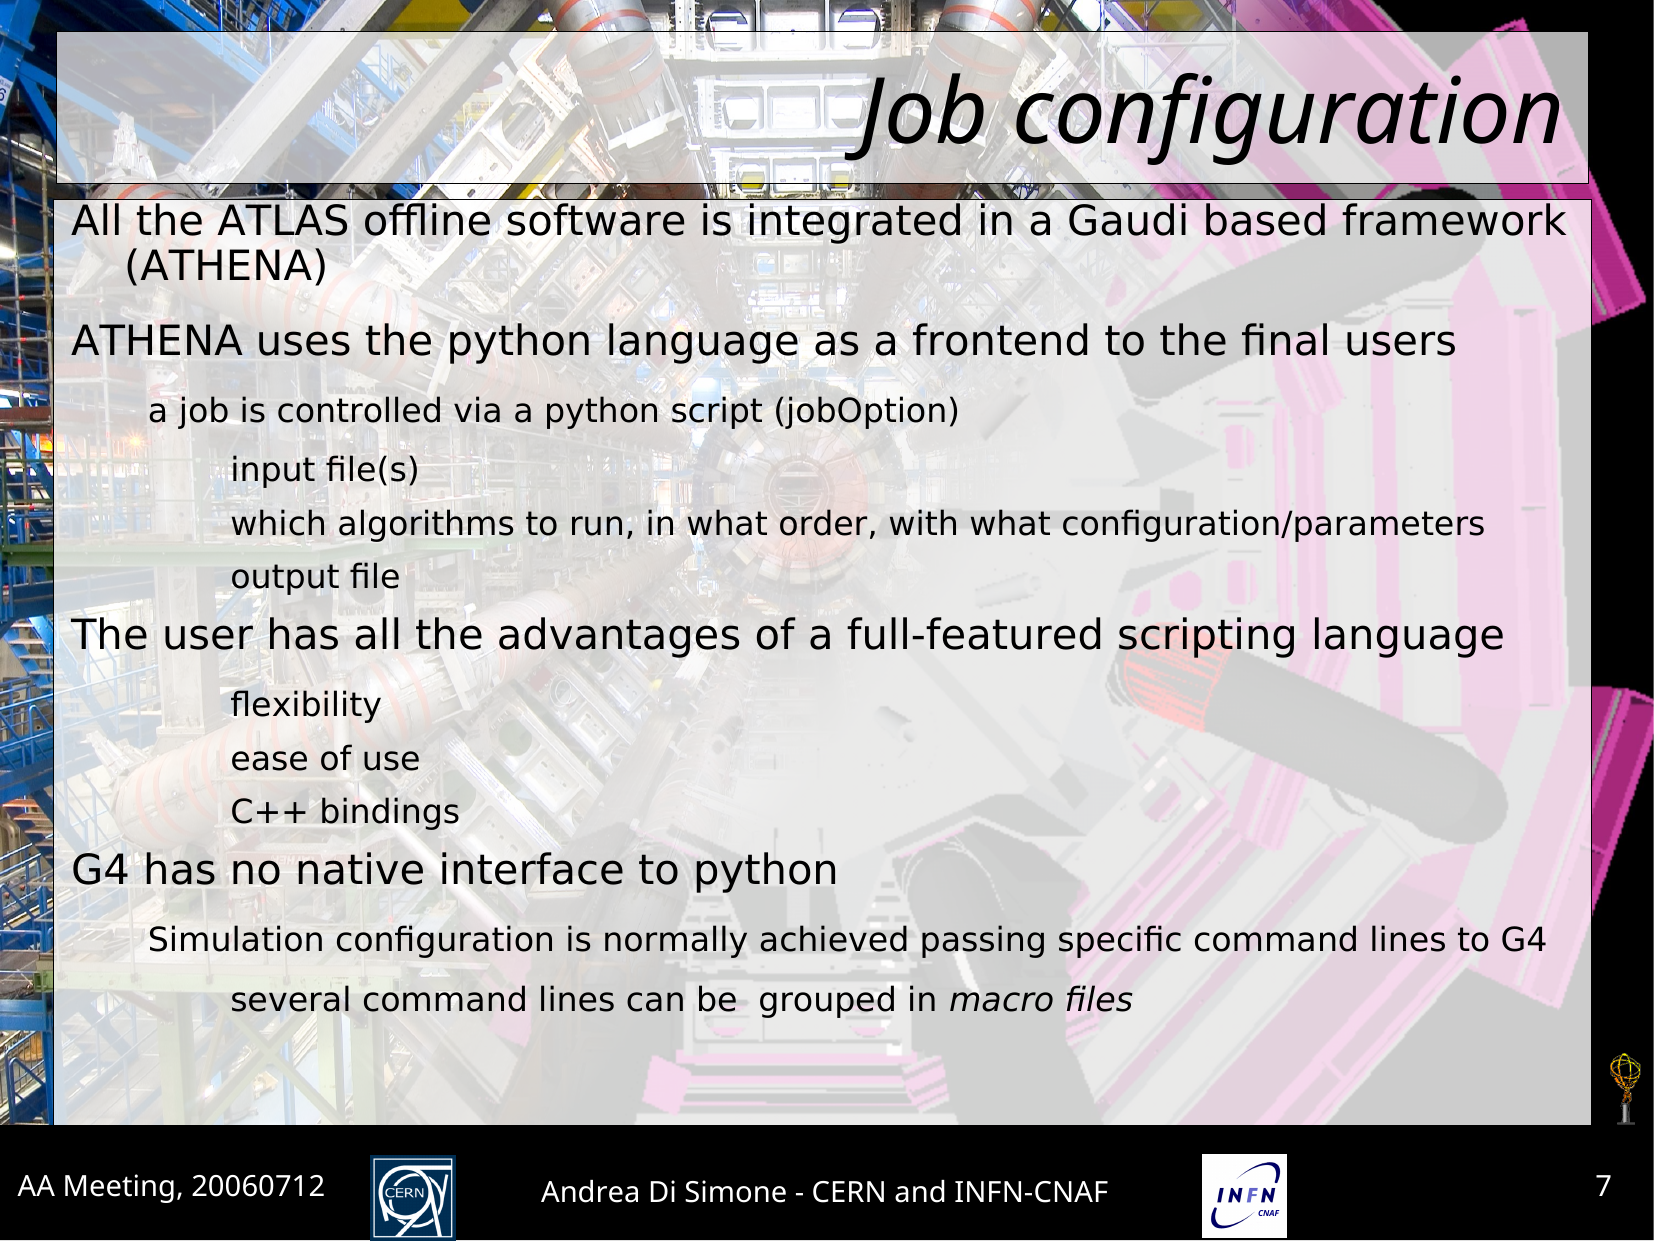

# Job configuration
All the ATLAS offline software is integrated in a Gaudi based framework (ATHENA)
ATHENA uses the python language as a frontend to the final users
a job is controlled via a python script (jobOption)
input file(s)
which algorithms to run, in what order, with what configuration/parameters
output file
The user has all the advantages of a full-featured scripting language
flexibility
ease of use
C++ bindings
G4 has no native interface to python
Simulation configuration is normally achieved passing specific command lines to G4
several command lines can be grouped in macro files
AA Meeting, 20060712
7
Andrea Di Simone - CERN and INFN-CNAF